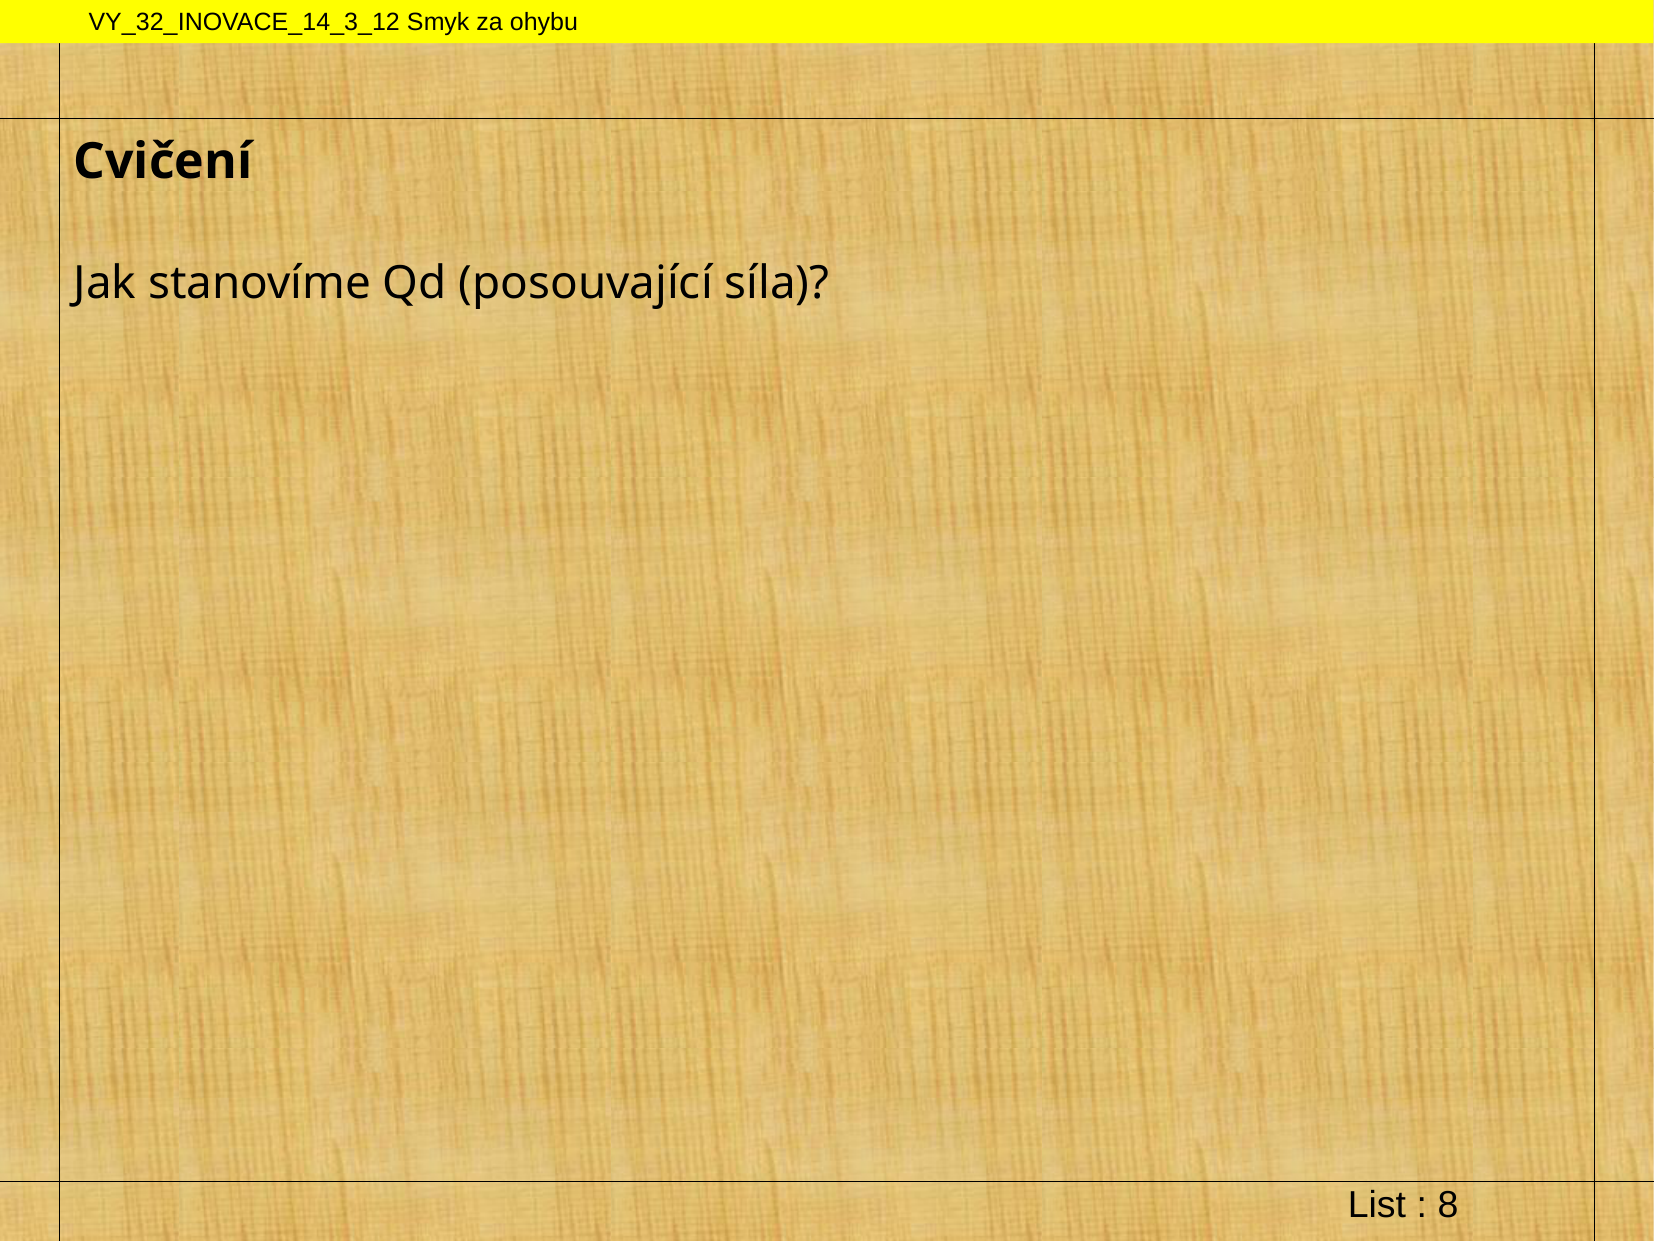

VY_32_INOVACE_14_3_12 Smyk za ohybu
Cvičení
Jak stanovíme Qd (posouvající síla)?
List :